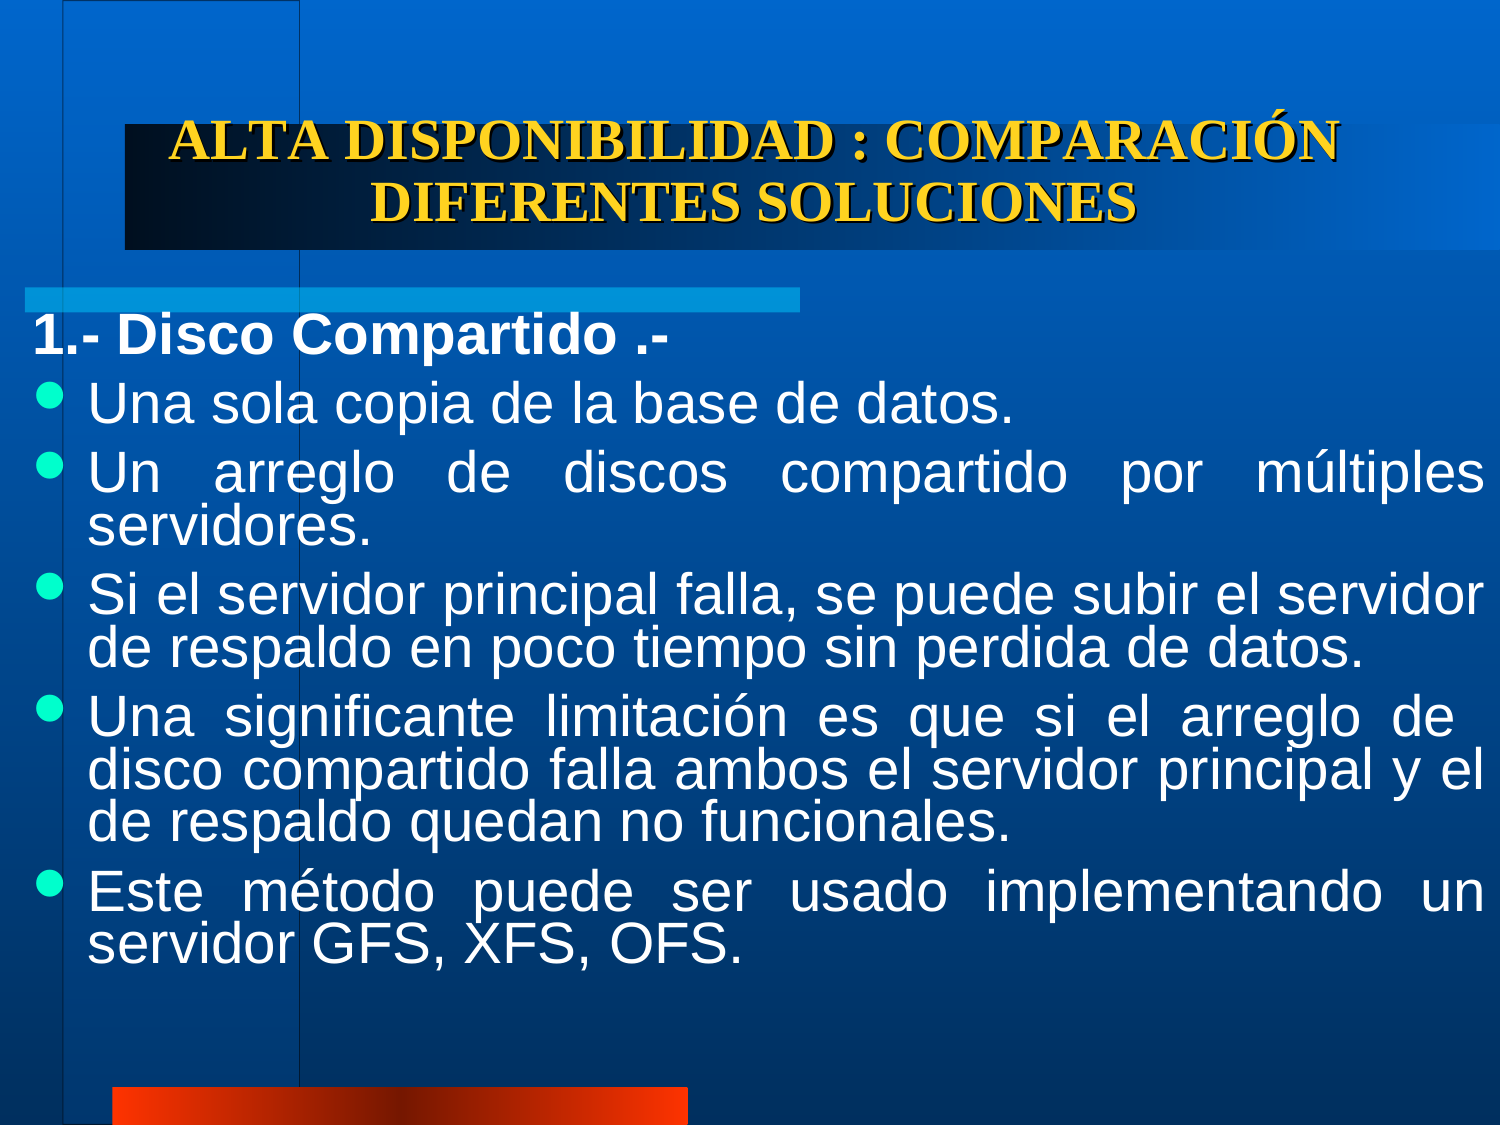

# ALTA DISPONIBILIDAD : COMPARACIÓN DIFERENTES SOLUCIONES
1.- Disco Compartido .-
Una sola copia de la base de datos.
Un arreglo de discos compartido por múltiples servidores.
Si el servidor principal falla, se puede subir el servidor de respaldo en poco tiempo sin perdida de datos.
Una significante limitación es que si el arreglo de disco compartido falla ambos el servidor principal y el de respaldo quedan no funcionales.
Este método puede ser usado implementando un servidor GFS, XFS, OFS.